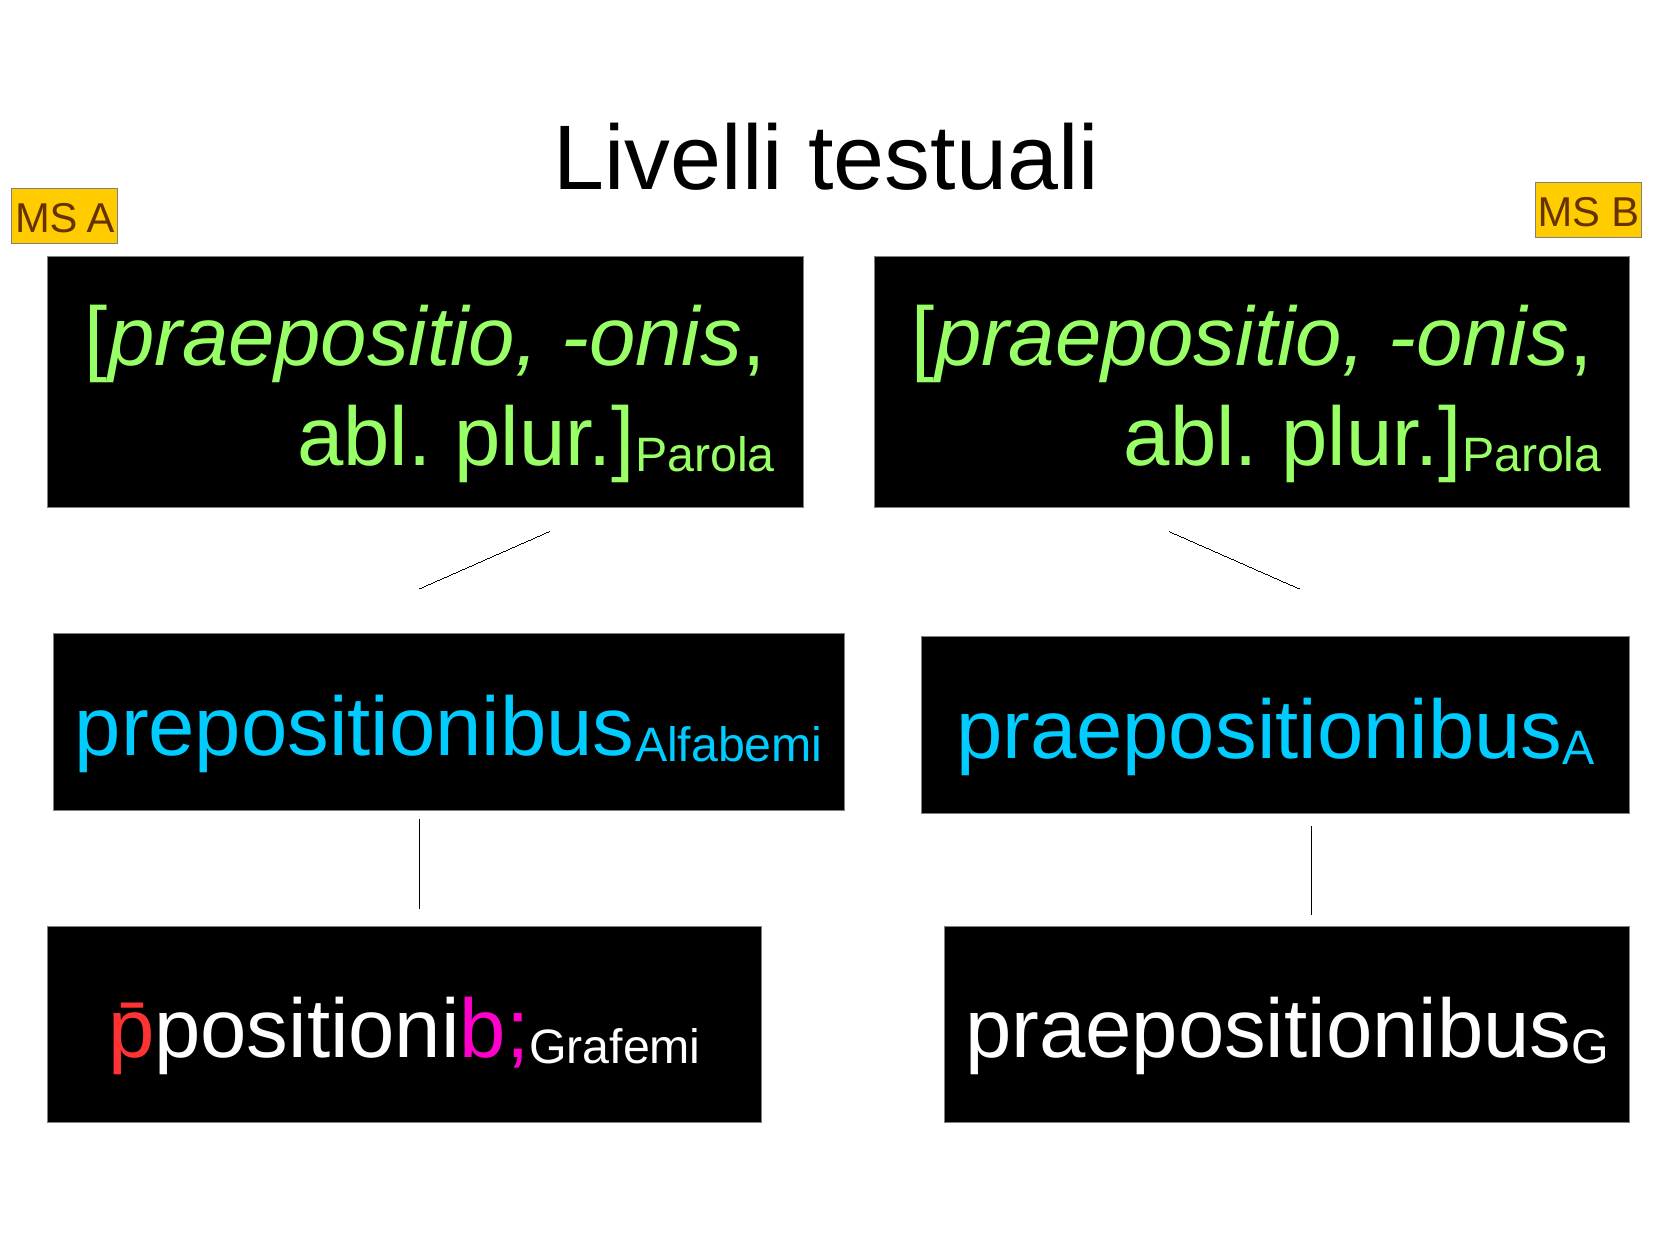

Livelli testuali
MS B
MS A
[praepositio, -onis,
			abl. plur.]Parola
[praepositio, -onis,
			abl. plur.]Parola
prepositionibusAlfabemi
praepositionibusA
p̄positionib;Grafemi
praepositionibusG